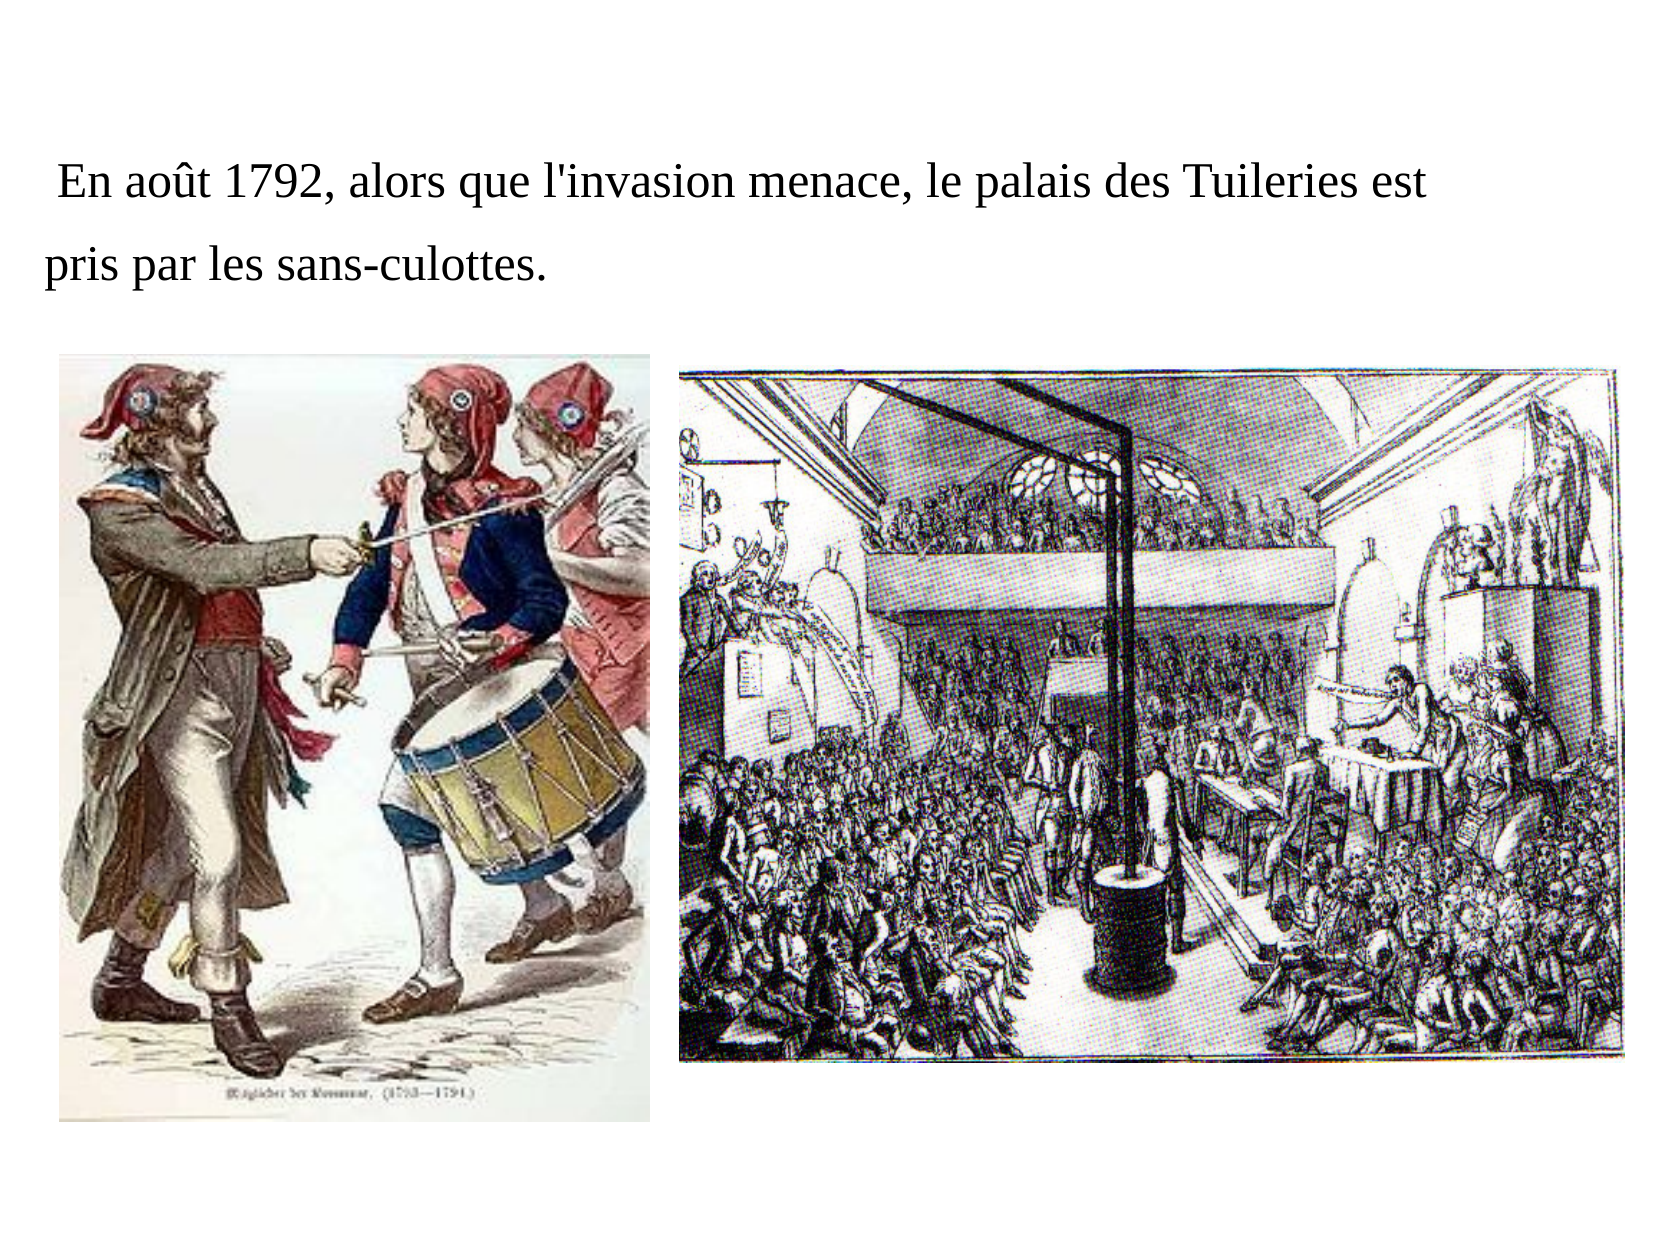

En août 1792, alors que l'invasion menace, le palais des Tuileries est pris par les sans-culottes.